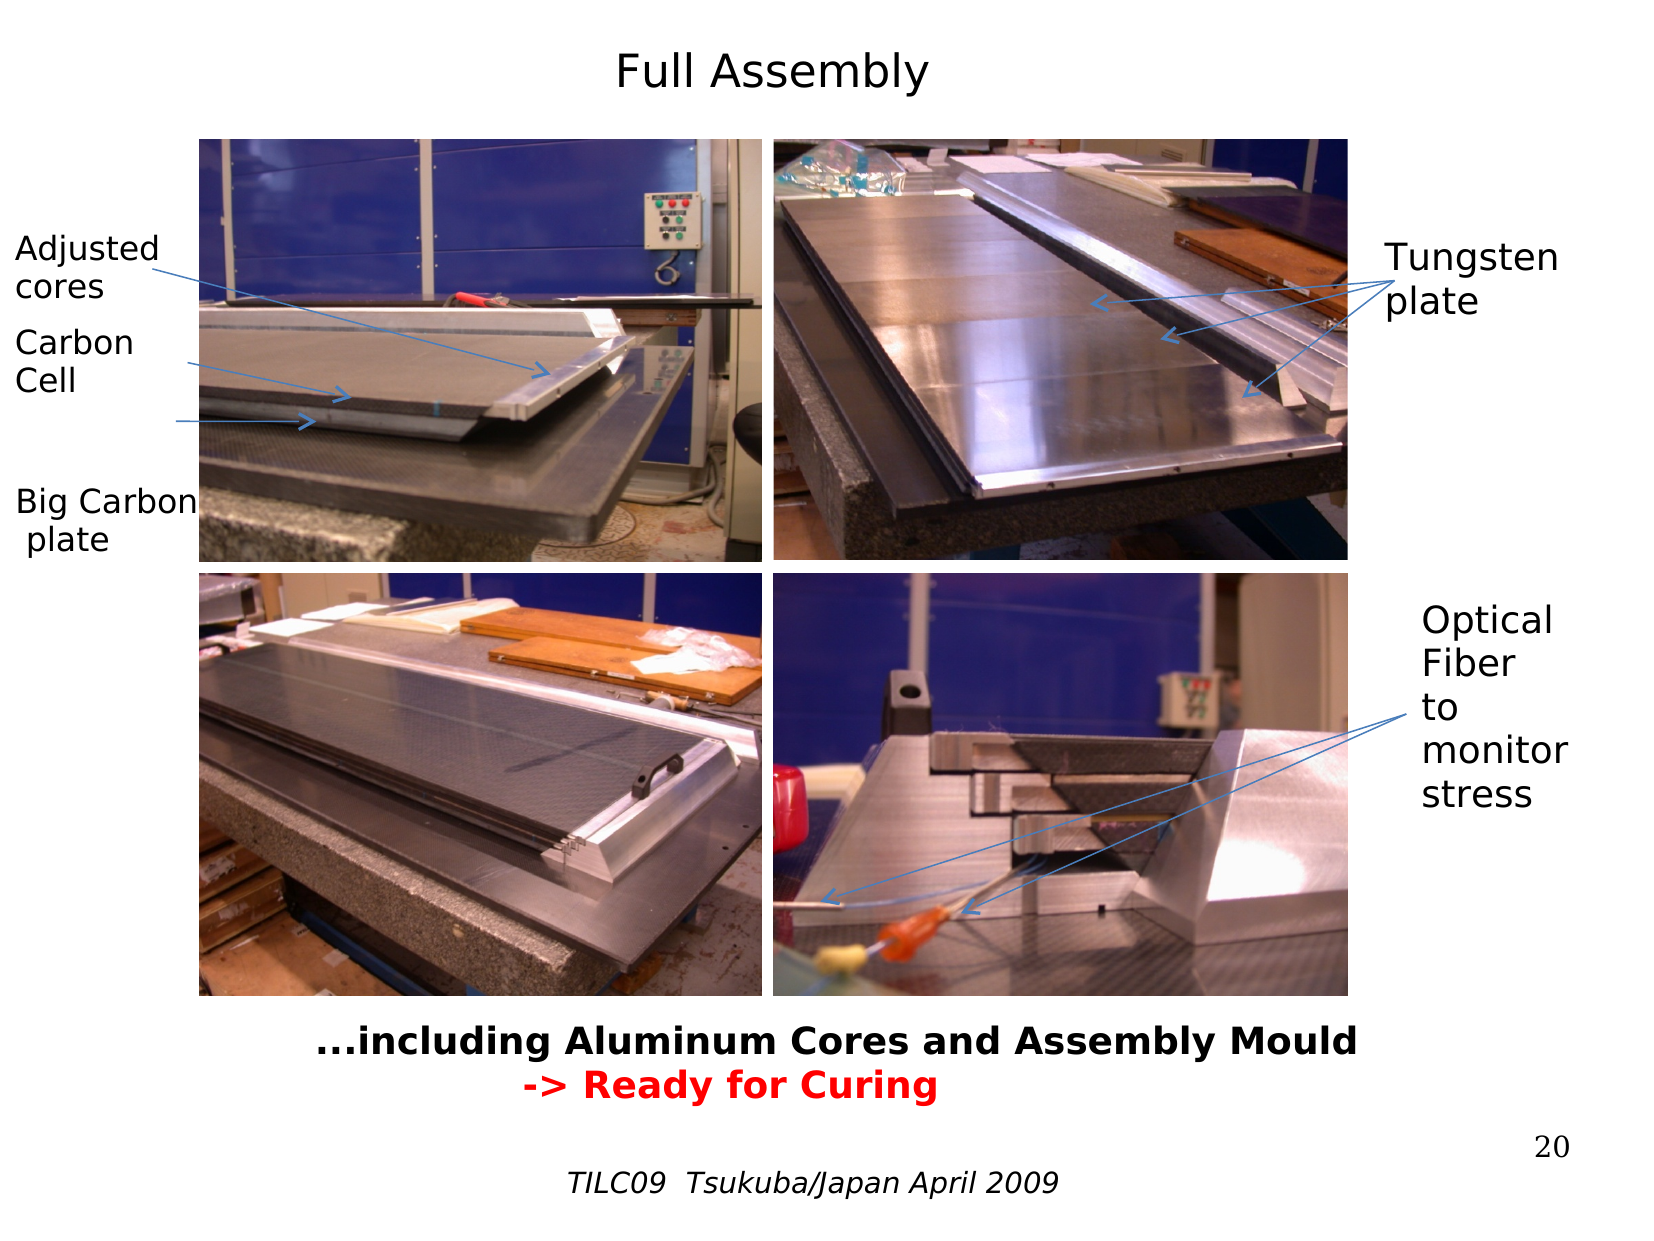

Full Assembly
Adjusted cores
Tungsten
plate
Carbon Cell
Big Carbon
 plate
Optical Fiber
to
monitor
stress
...including Aluminum Cores and Assembly Mould
 -> Ready for Curing
20